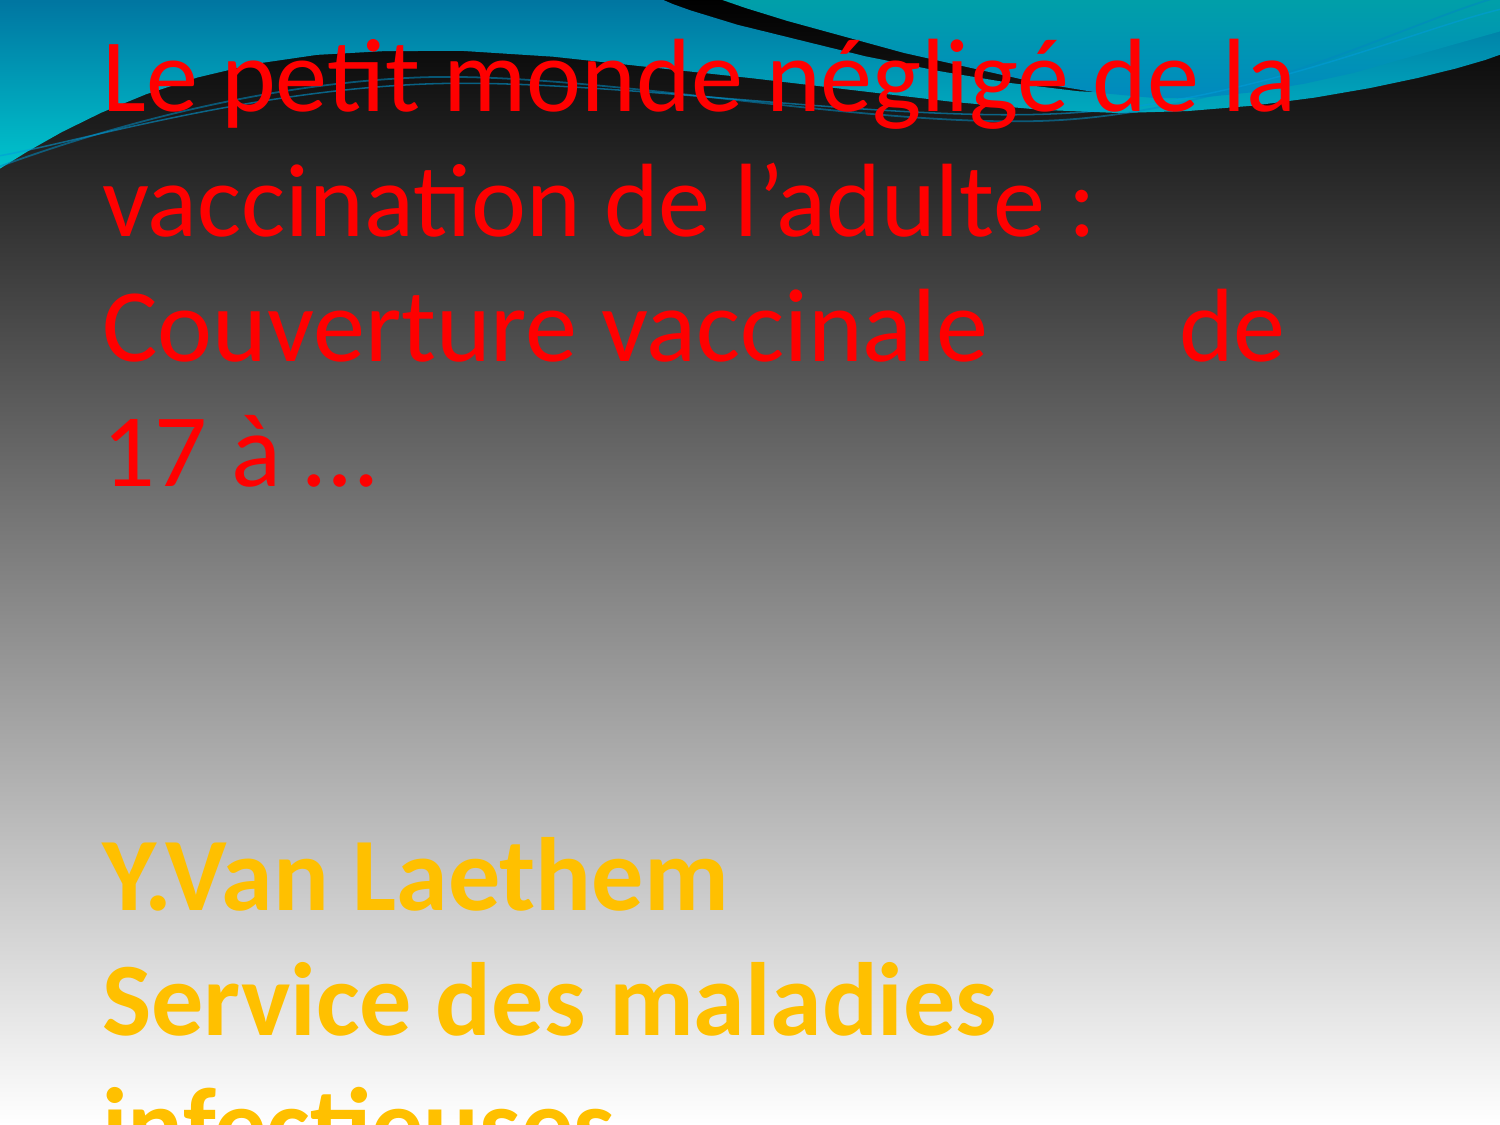

# Le petit monde négligé de la vaccination de l’adulte : Couverture vaccinale 	 de 17 à …
Y.Van Laethem
Service des maladies infectieuses
CHU St Pierre